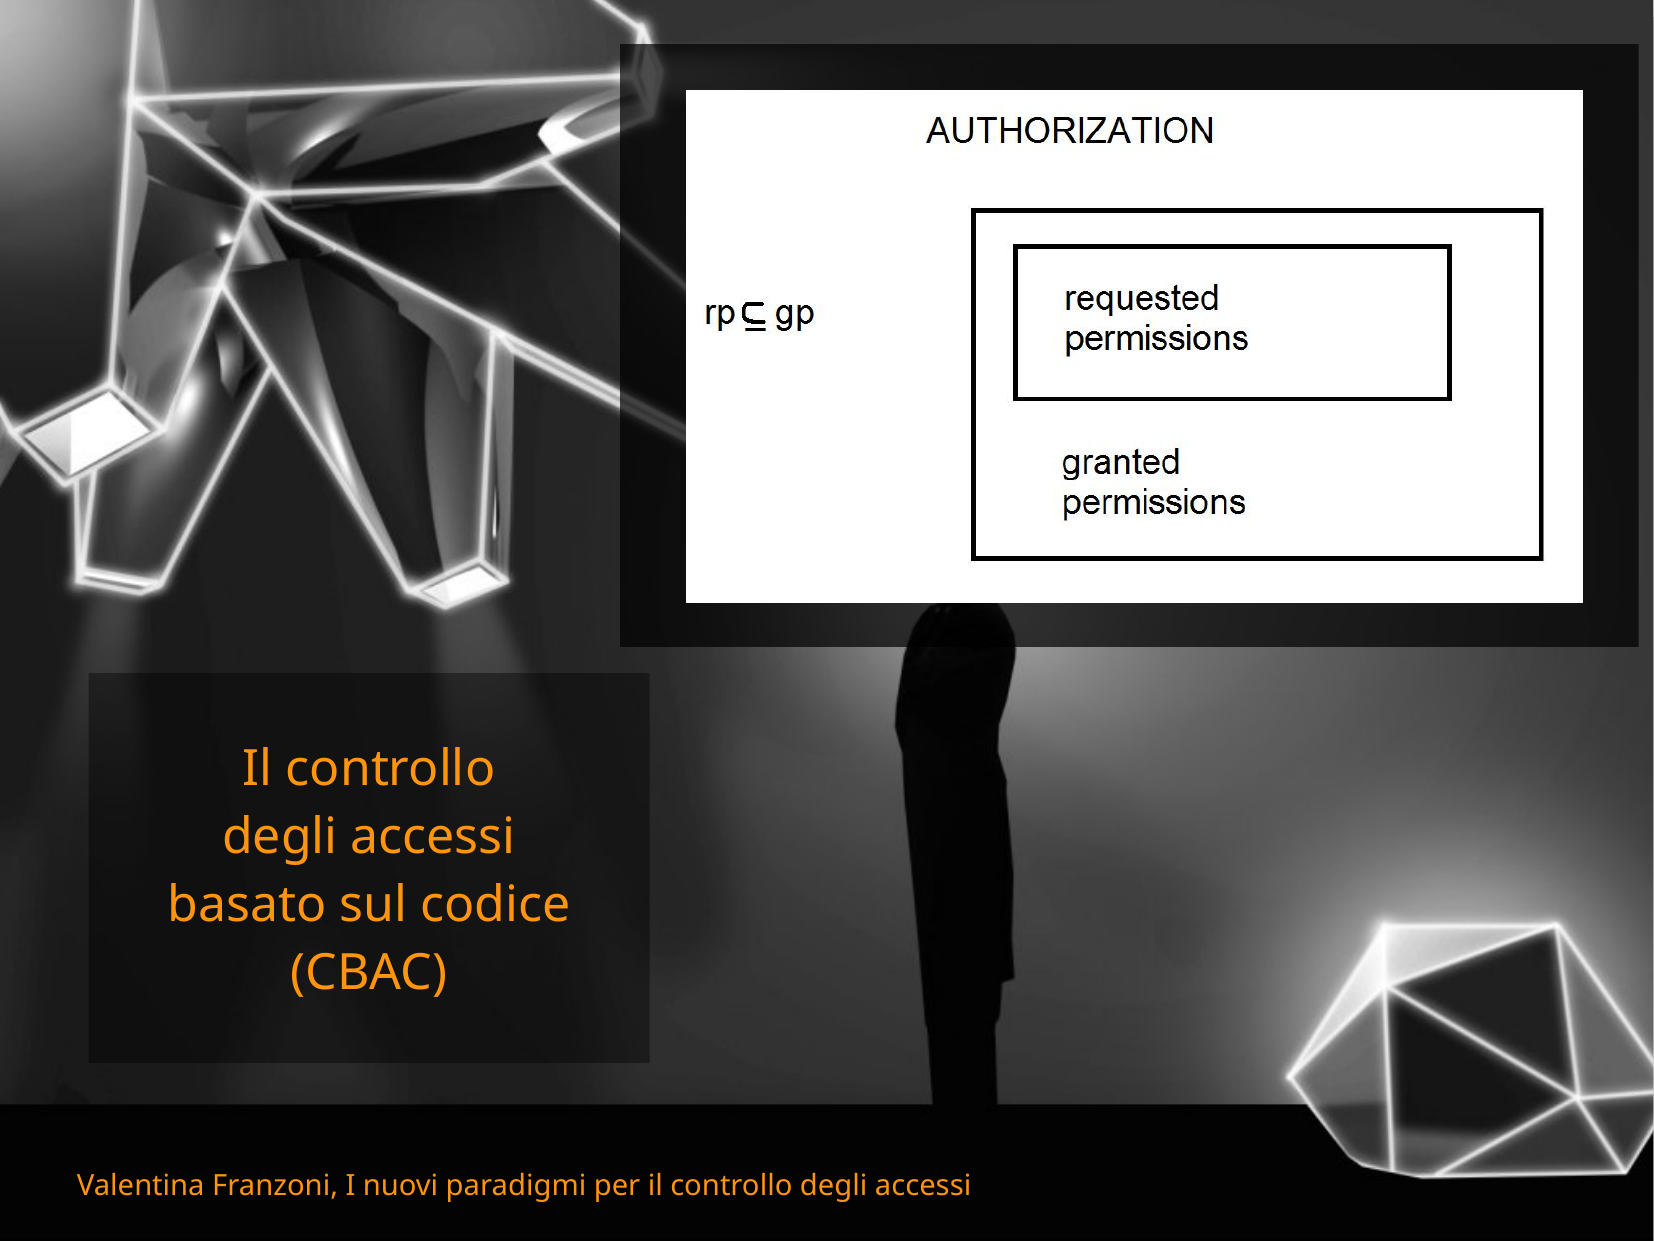

Il controllo
degli accessi
basato sul codice
(CBAC)
# Valentina Franzoni, I nuovi paradigmi per il controllo degli accessi